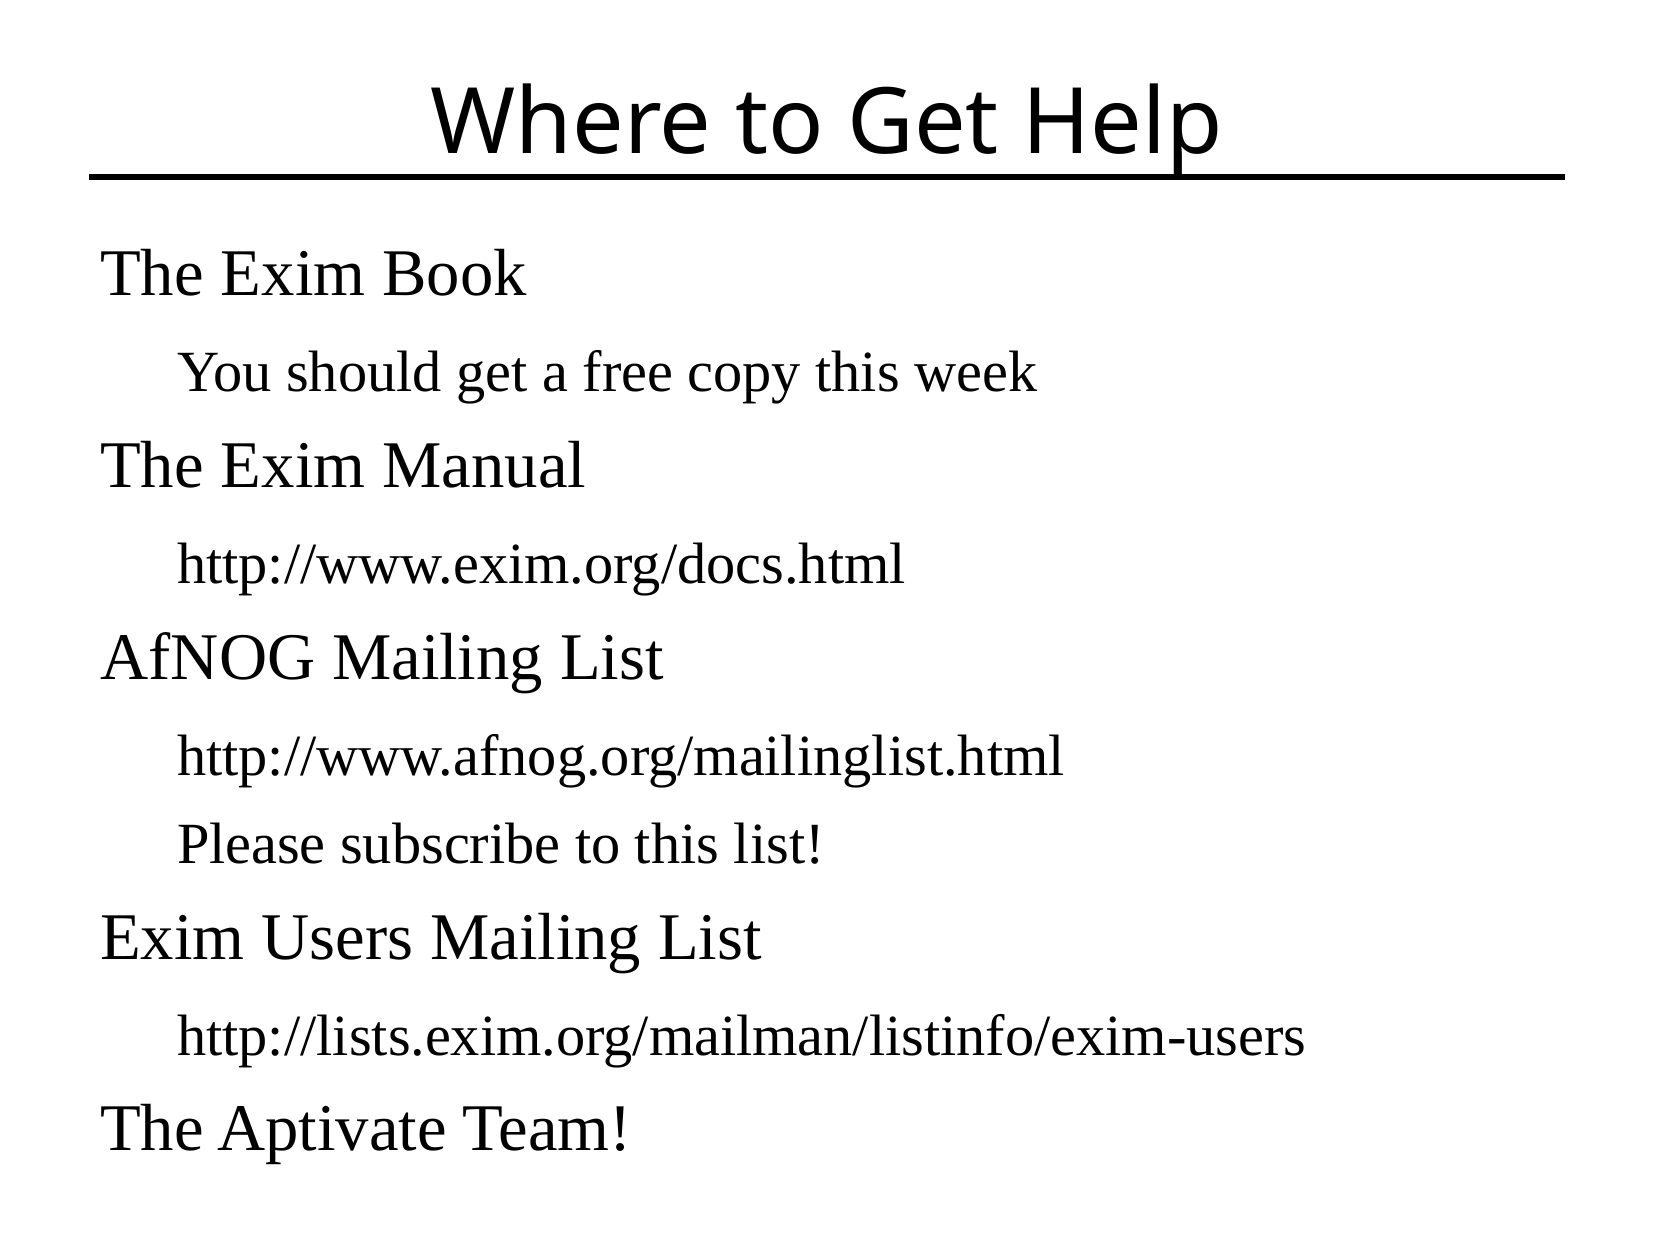

# Where to Get Help
The Exim Book
You should get a free copy this week
The Exim Manual
http://www.exim.org/docs.html
AfNOG Mailing List
http://www.afnog.org/mailinglist.html
Please subscribe to this list!
Exim Users Mailing List
http://lists.exim.org/mailman/listinfo/exim-users
The Aptivate Team!